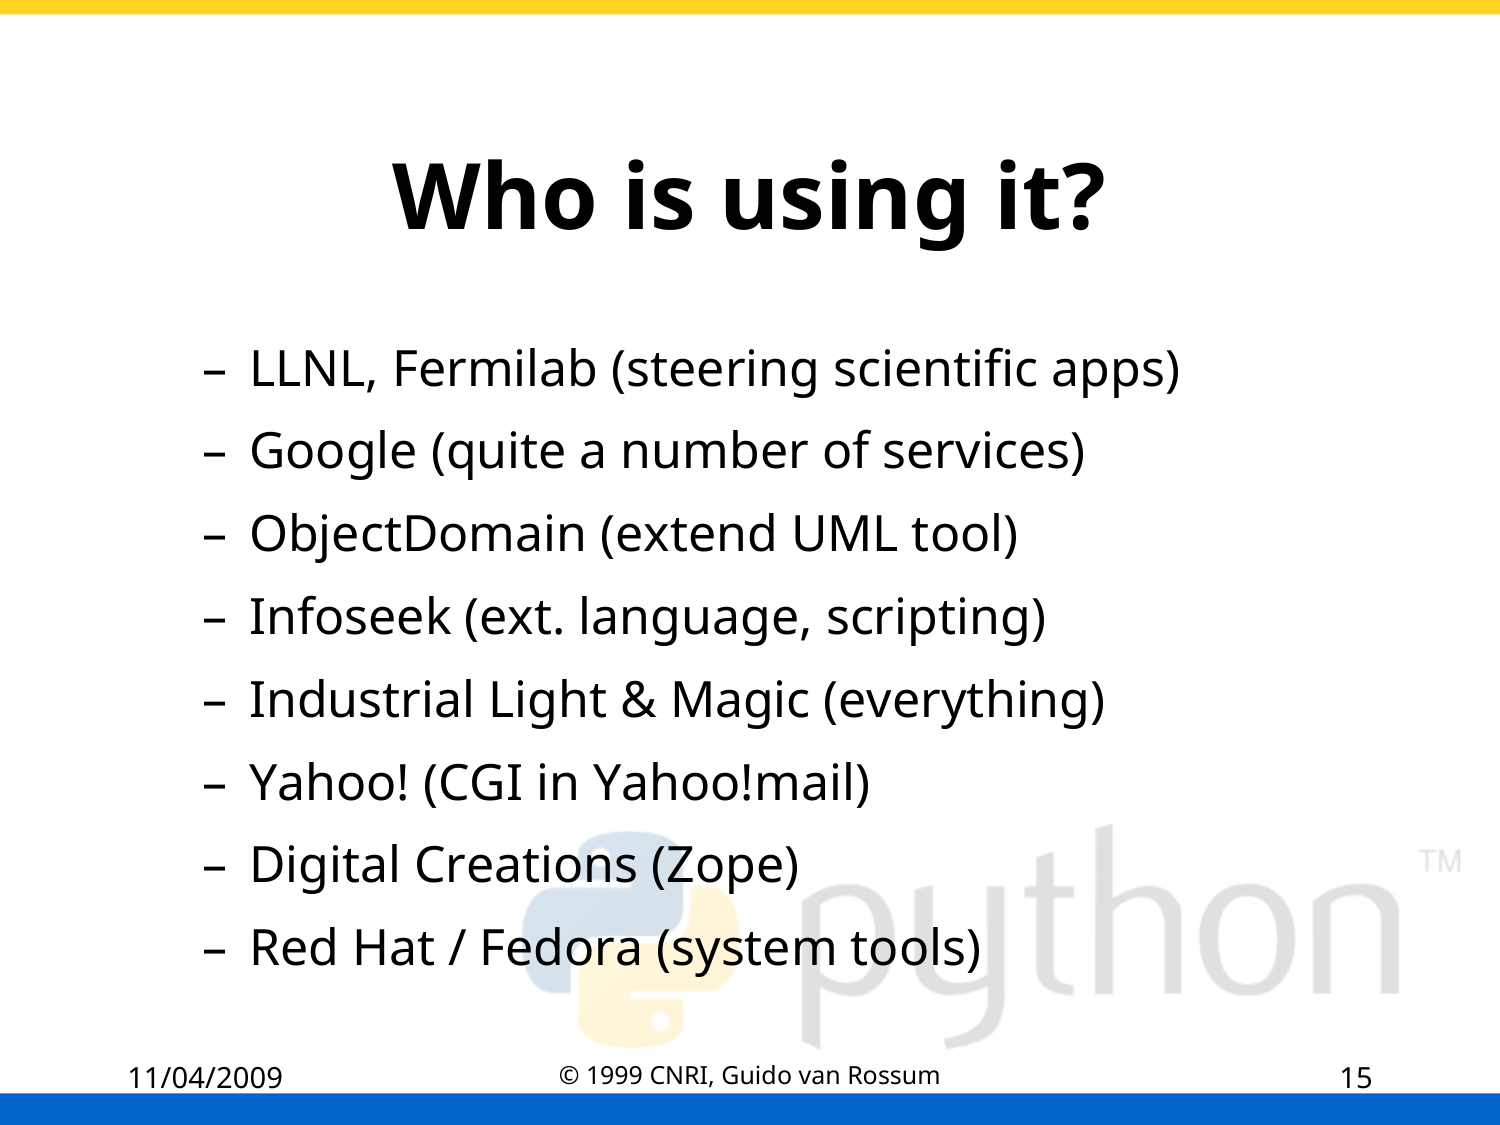

# Who is using it?
LLNL, Fermilab (steering scientific apps)
Google (quite a number of services)
ObjectDomain (extend UML tool)
Infoseek (ext. language, scripting)
Industrial Light & Magic (everything)
Yahoo! (CGI in Yahoo!mail)
Digital Creations (Zope)
Red Hat / Fedora (system tools)
11/04/2009
© 1999 CNRI, Guido van Rossum
15